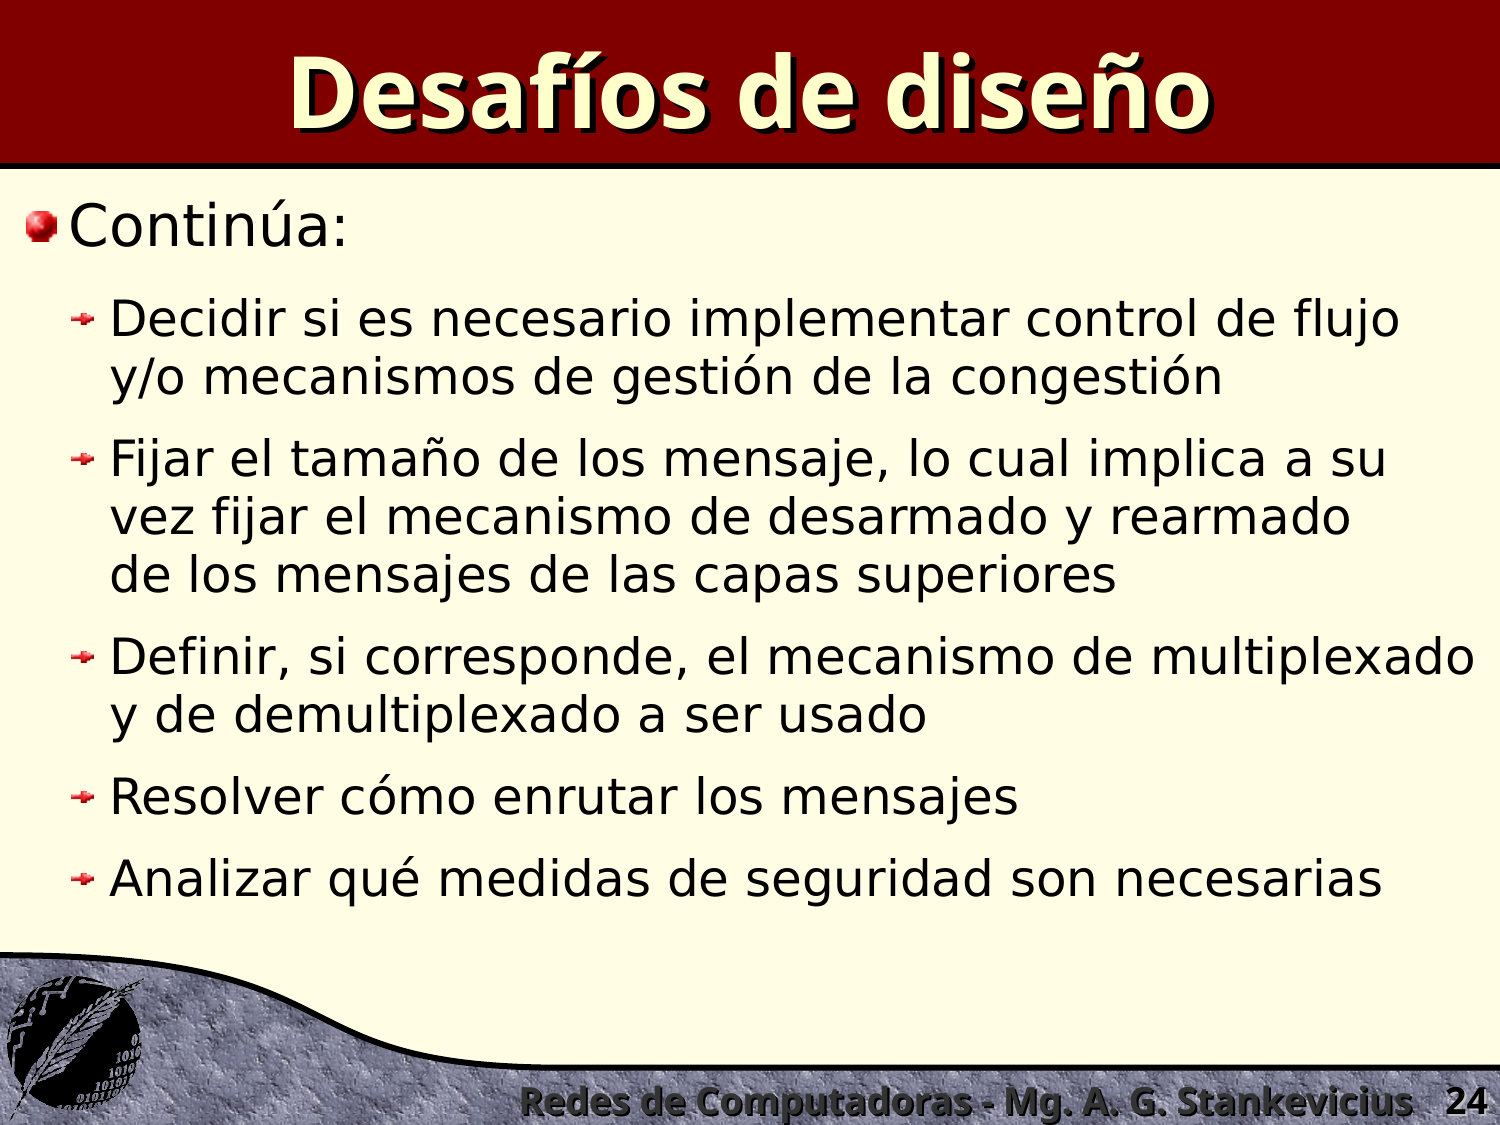

# Desafíos de diseño
Continúa:
Decidir si es necesario implementar control de flujo
y/o mecanismos de gestión de la congestión
Fijar el tamaño de los mensaje, lo cual implica a su vez fijar el mecanismo de desarmado y rearmado
de los mensajes de las capas superiores
Definir, si corresponde, el mecanismo de multiplexado y de demultiplexado a ser usado
Resolver cómo enrutar los mensajes
Analizar qué medidas de seguridad son necesarias
24